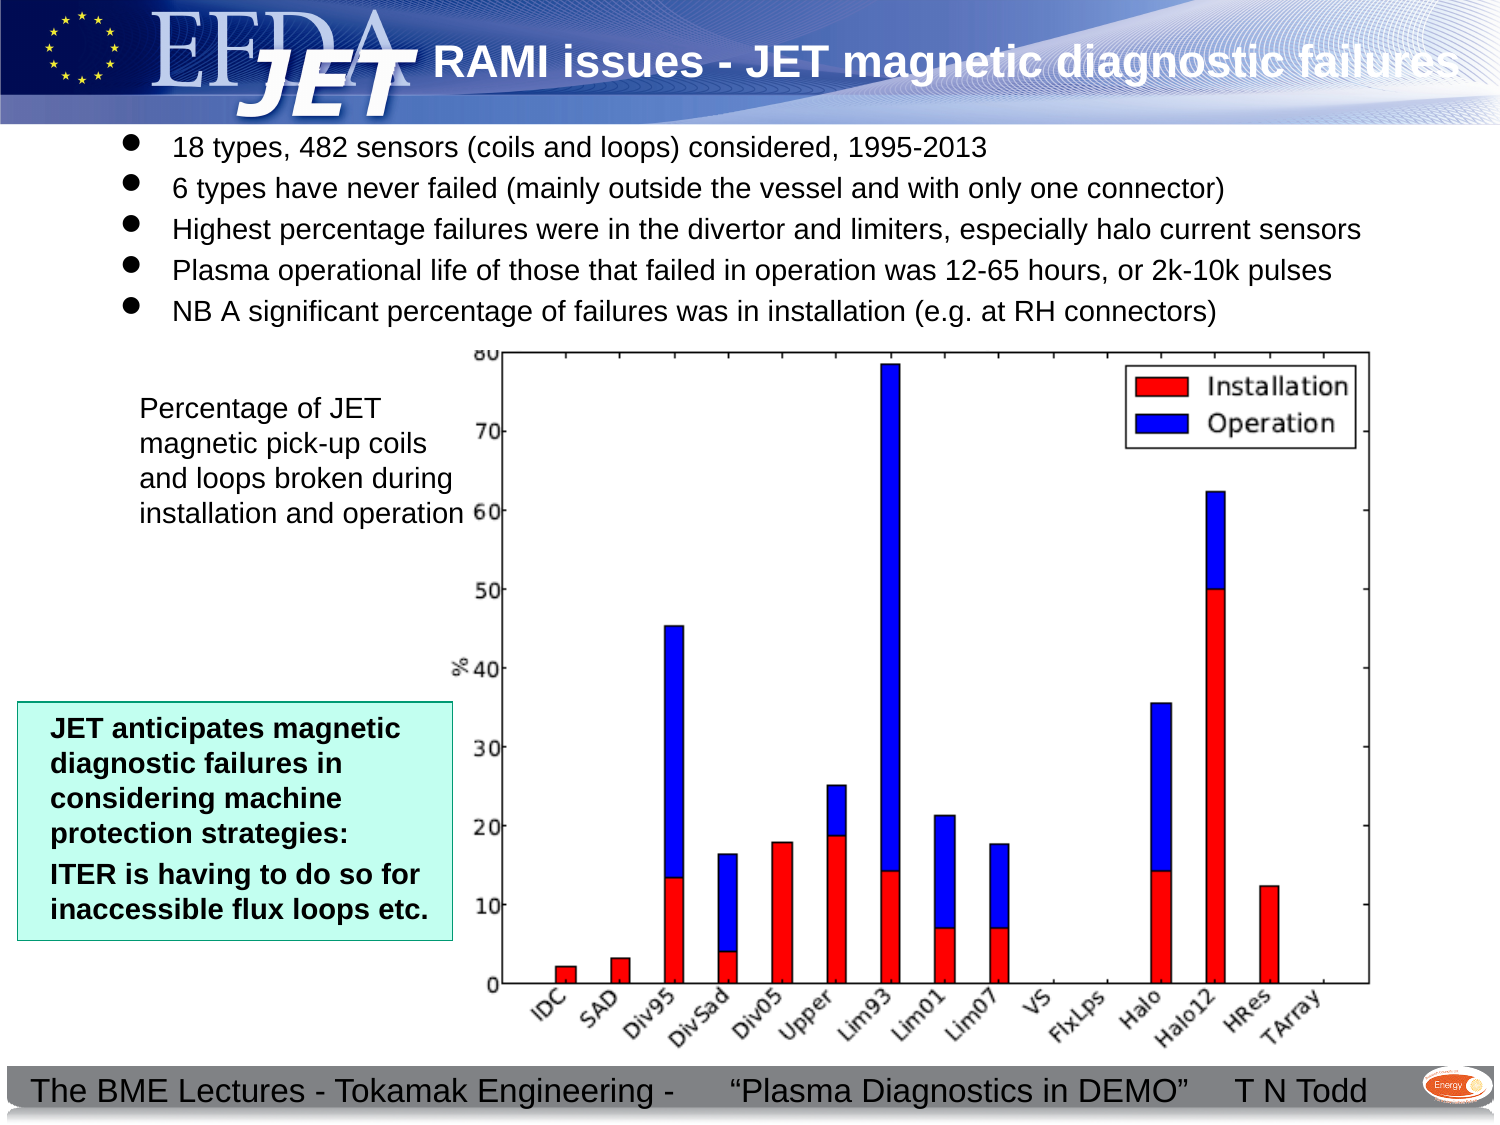

RAMI issues - JET magnetic diagnostic failures
18 types, 482 sensors (coils and loops) considered, 1995-2013
6 types have never failed (mainly outside the vessel and with only one connector)
Highest percentage failures were in the divertor and limiters, especially halo current sensors
Plasma operational life of those that failed in operation was 12-65 hours, or 2k-10k pulses
NB A significant percentage of failures was in installation (e.g. at RH connectors)
Percentage of JET magnetic pick-up coils and loops broken during installation and operation
JET anticipates magnetic diagnostic failures in considering machine protection strategies:
ITER is having to do so for inaccessible flux loops etc.